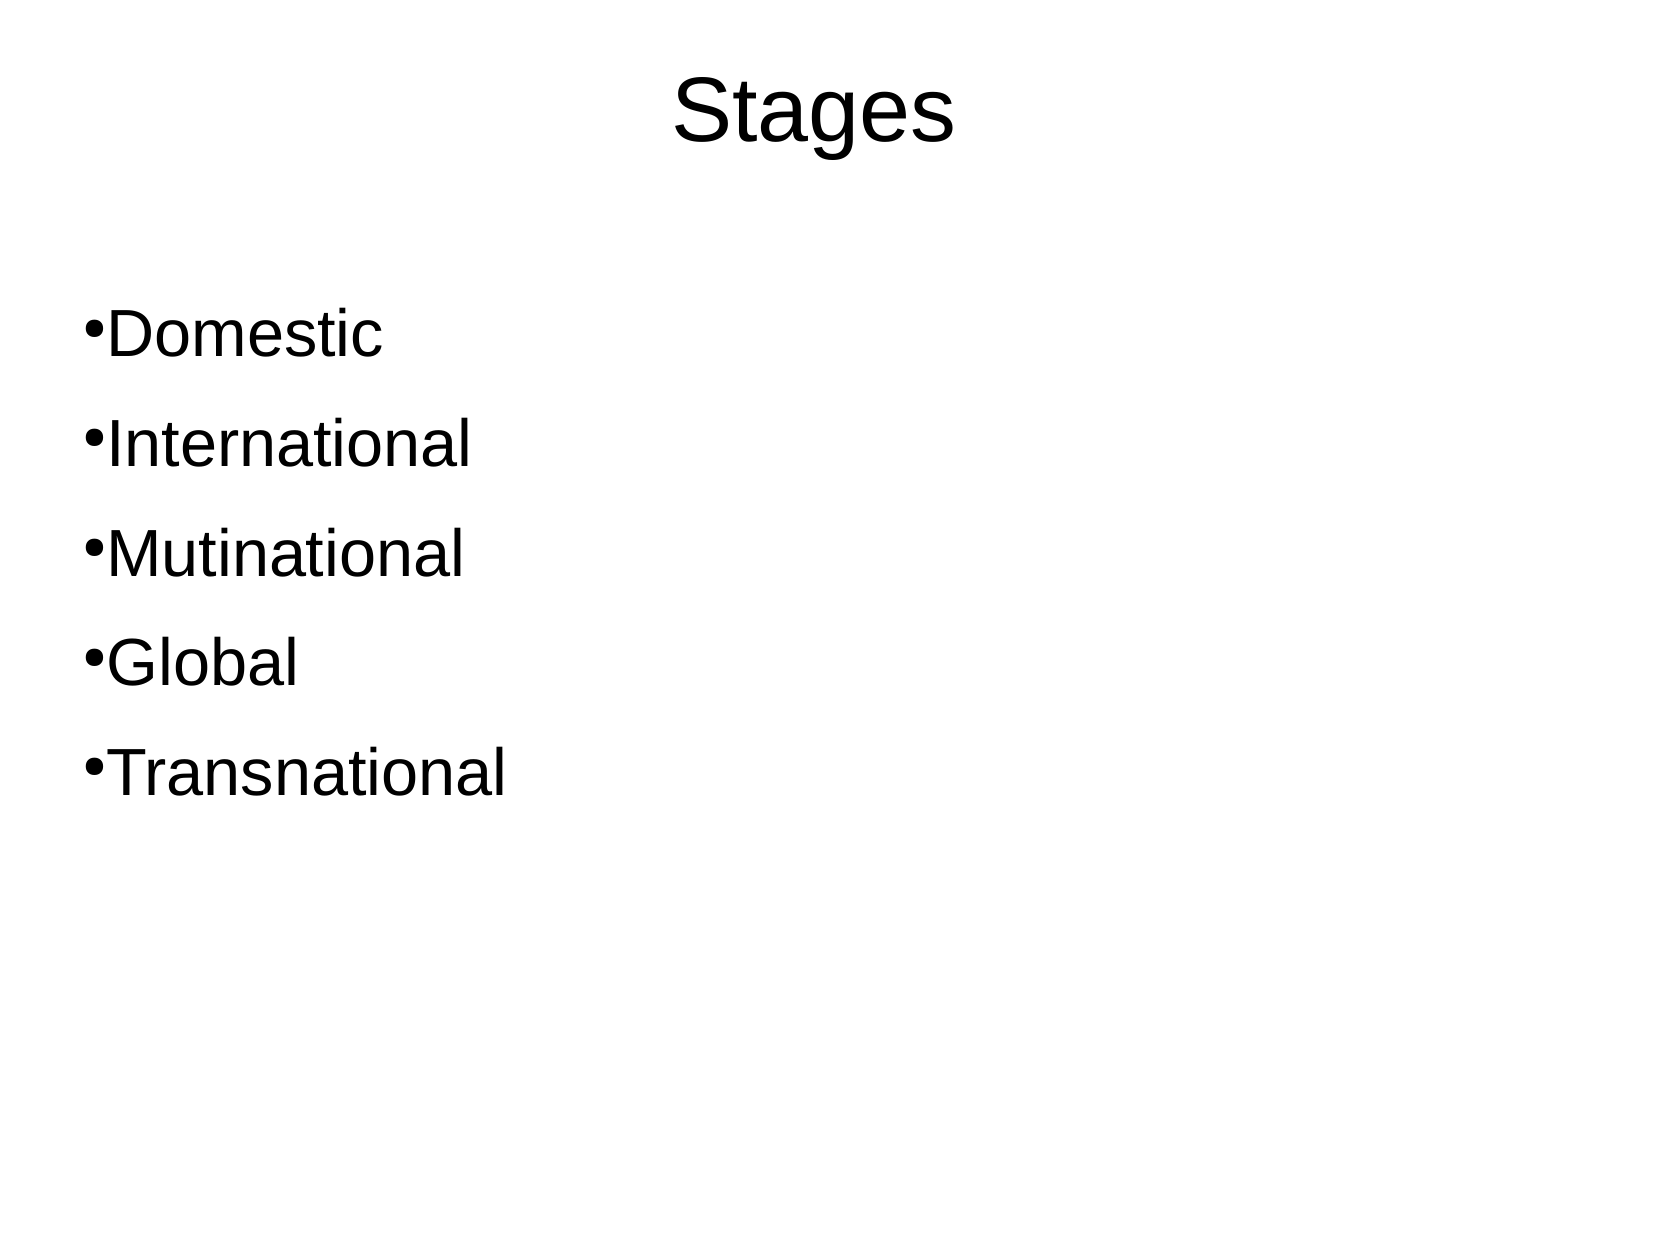

# Stages
Domestic
International
Mutinational
Global
Transnational